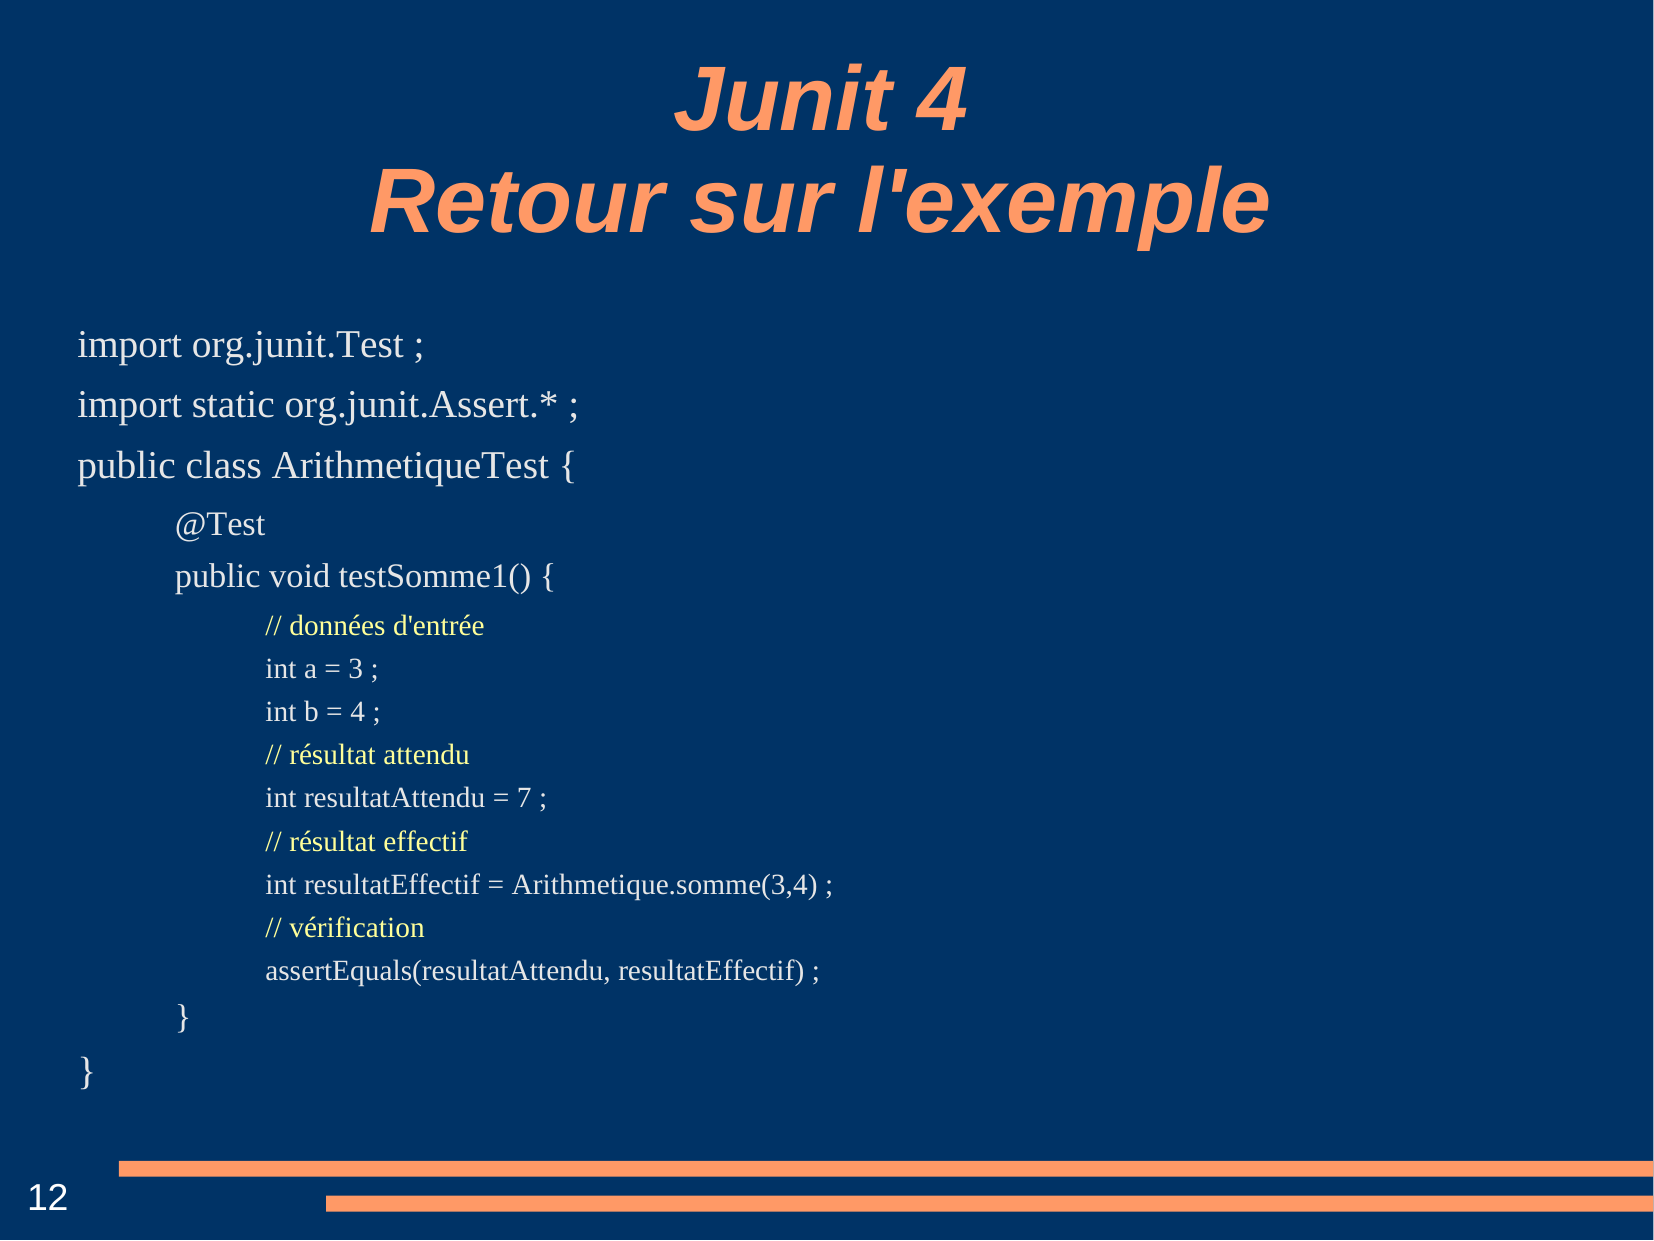

# Junit 4 Retour sur l'exemple
import org.junit.Test ;
import static org.junit.Assert.* ;
public class ArithmetiqueTest {
@Test
public void testSomme1() {
// données d'entrée
int a = 3 ;
int b = 4 ;
// résultat attendu
int resultatAttendu = 7 ;
// résultat effectif
int resultatEffectif = Arithmetique.somme(3,4) ;
// vérification
assertEquals(resultatAttendu, resultatEffectif) ;
}
}